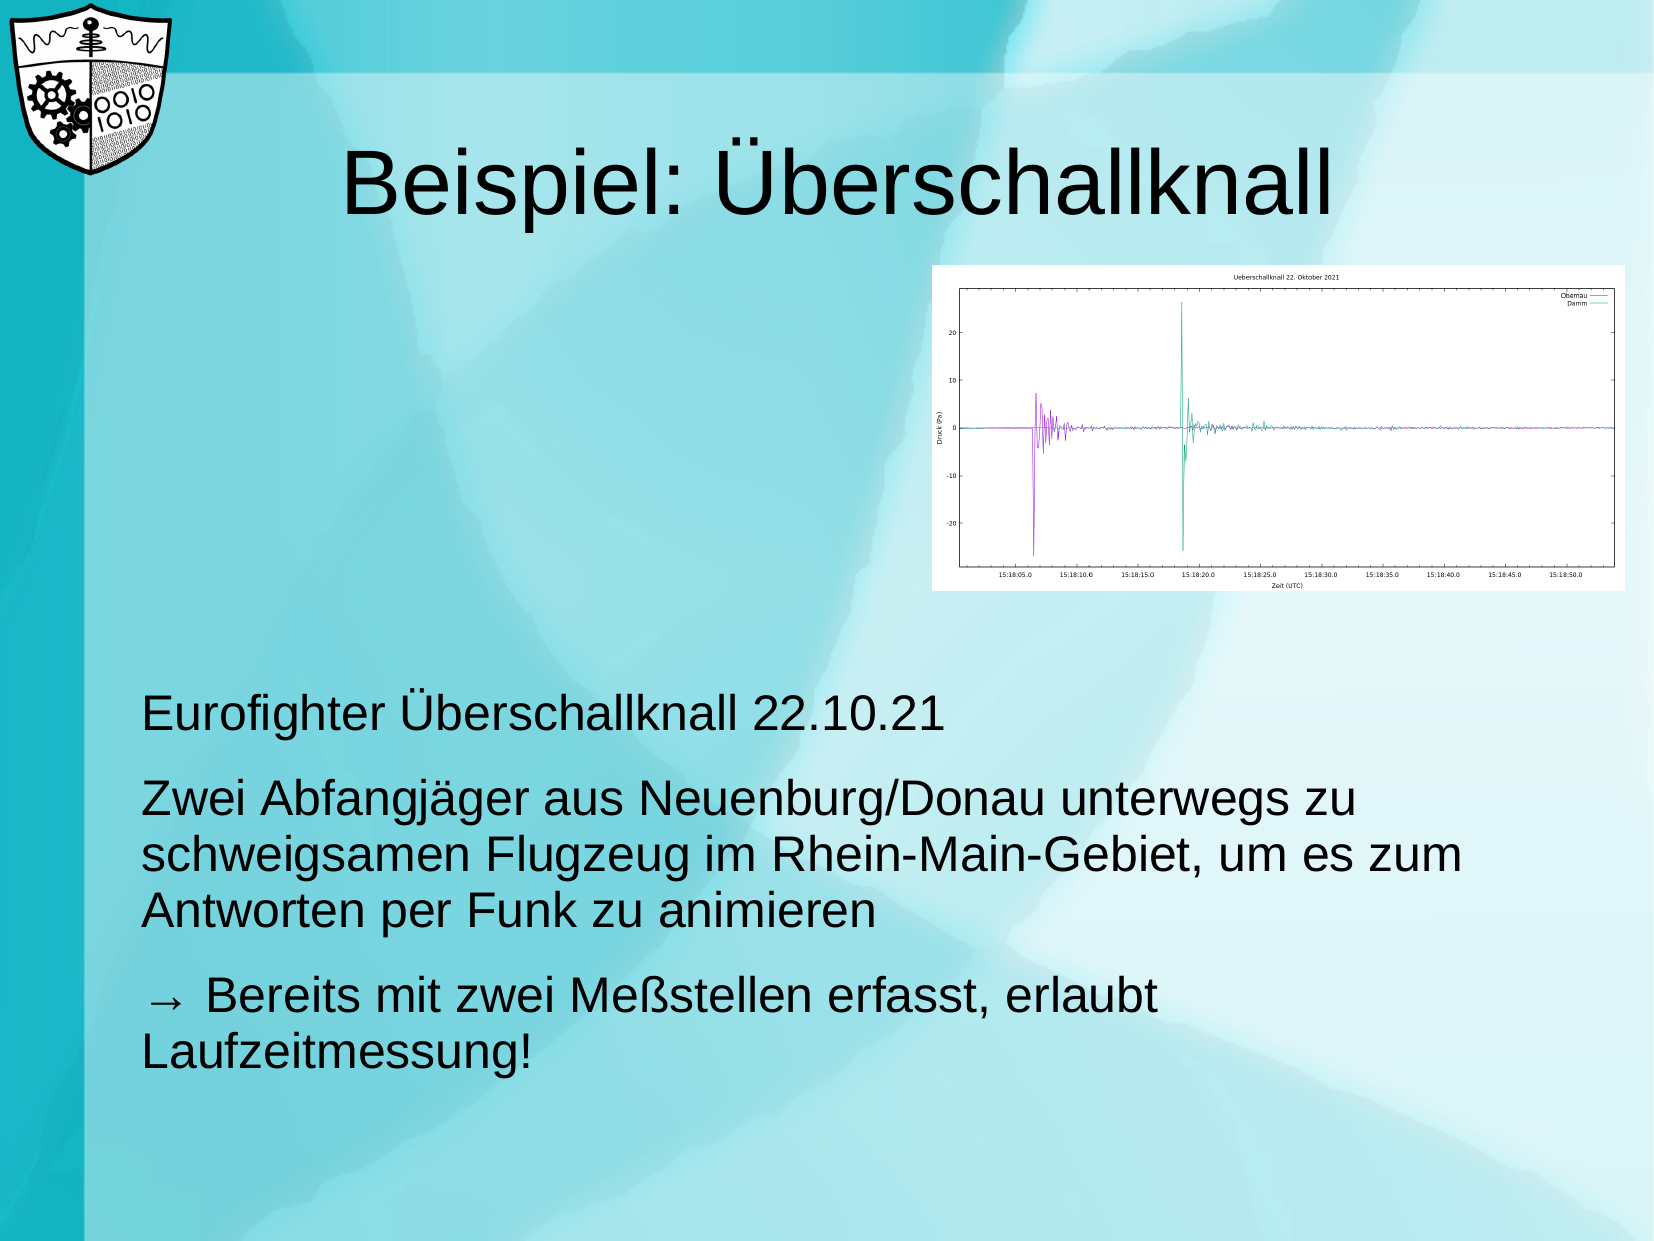

# Beispiel: Überschallknall
Eurofighter Überschallknall 22.10.21
Zwei Abfangjäger aus Neuenburg/Donau unterwegs zu schweigsamen Flugzeug im Rhein-Main-Gebiet, um es zum Antworten per Funk zu animieren
→ Bereits mit zwei Meßstellen erfasst, erlaubt Laufzeitmessung!